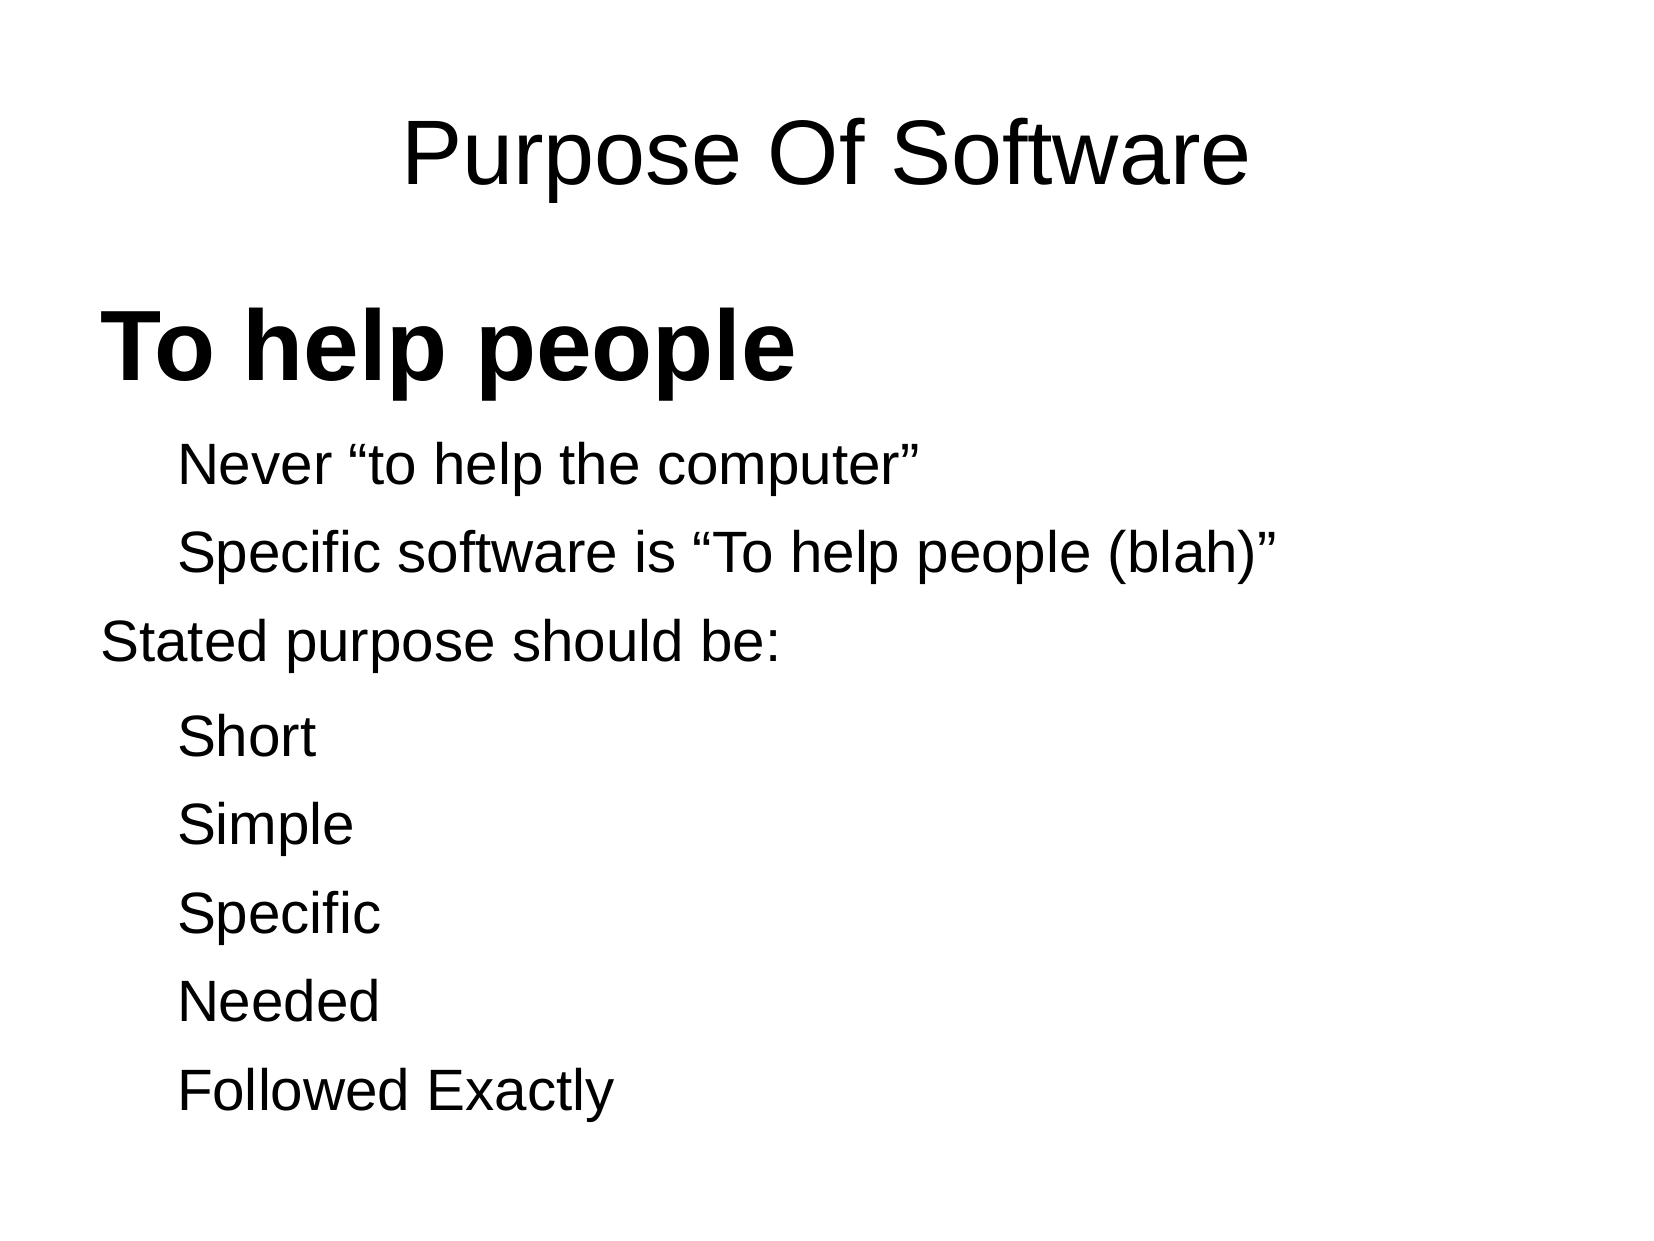

# Purpose Of Software
To help people
Never “to help the computer”
Specific software is “To help people (blah)”
Stated purpose should be:
Short
Simple
Specific
Needed
Followed Exactly